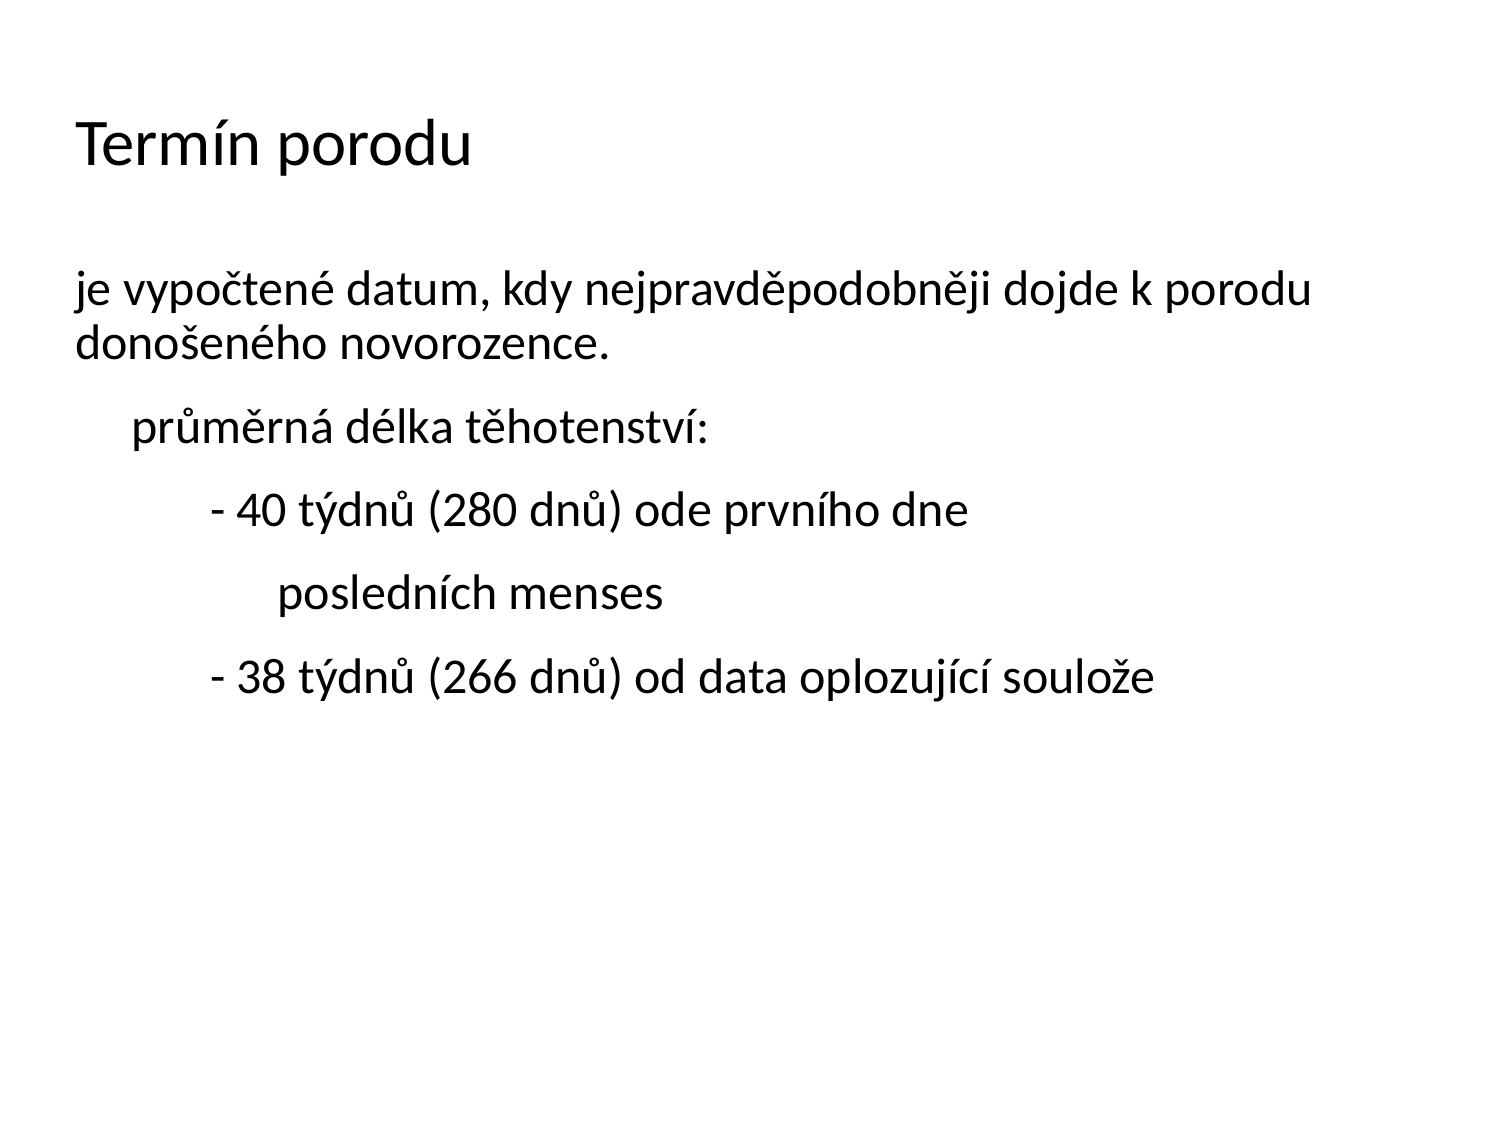

# Termín porodu
je vypočtené datum, kdy nejpravděpodobněji dojde k porodu donošeného novorozence.
průměrná délka těhotenství:
 - 40 týdnů (280 dnů) ode prvního dne
 posledních menses
 - 38 týdnů (266 dnů) od data oplozující soulože